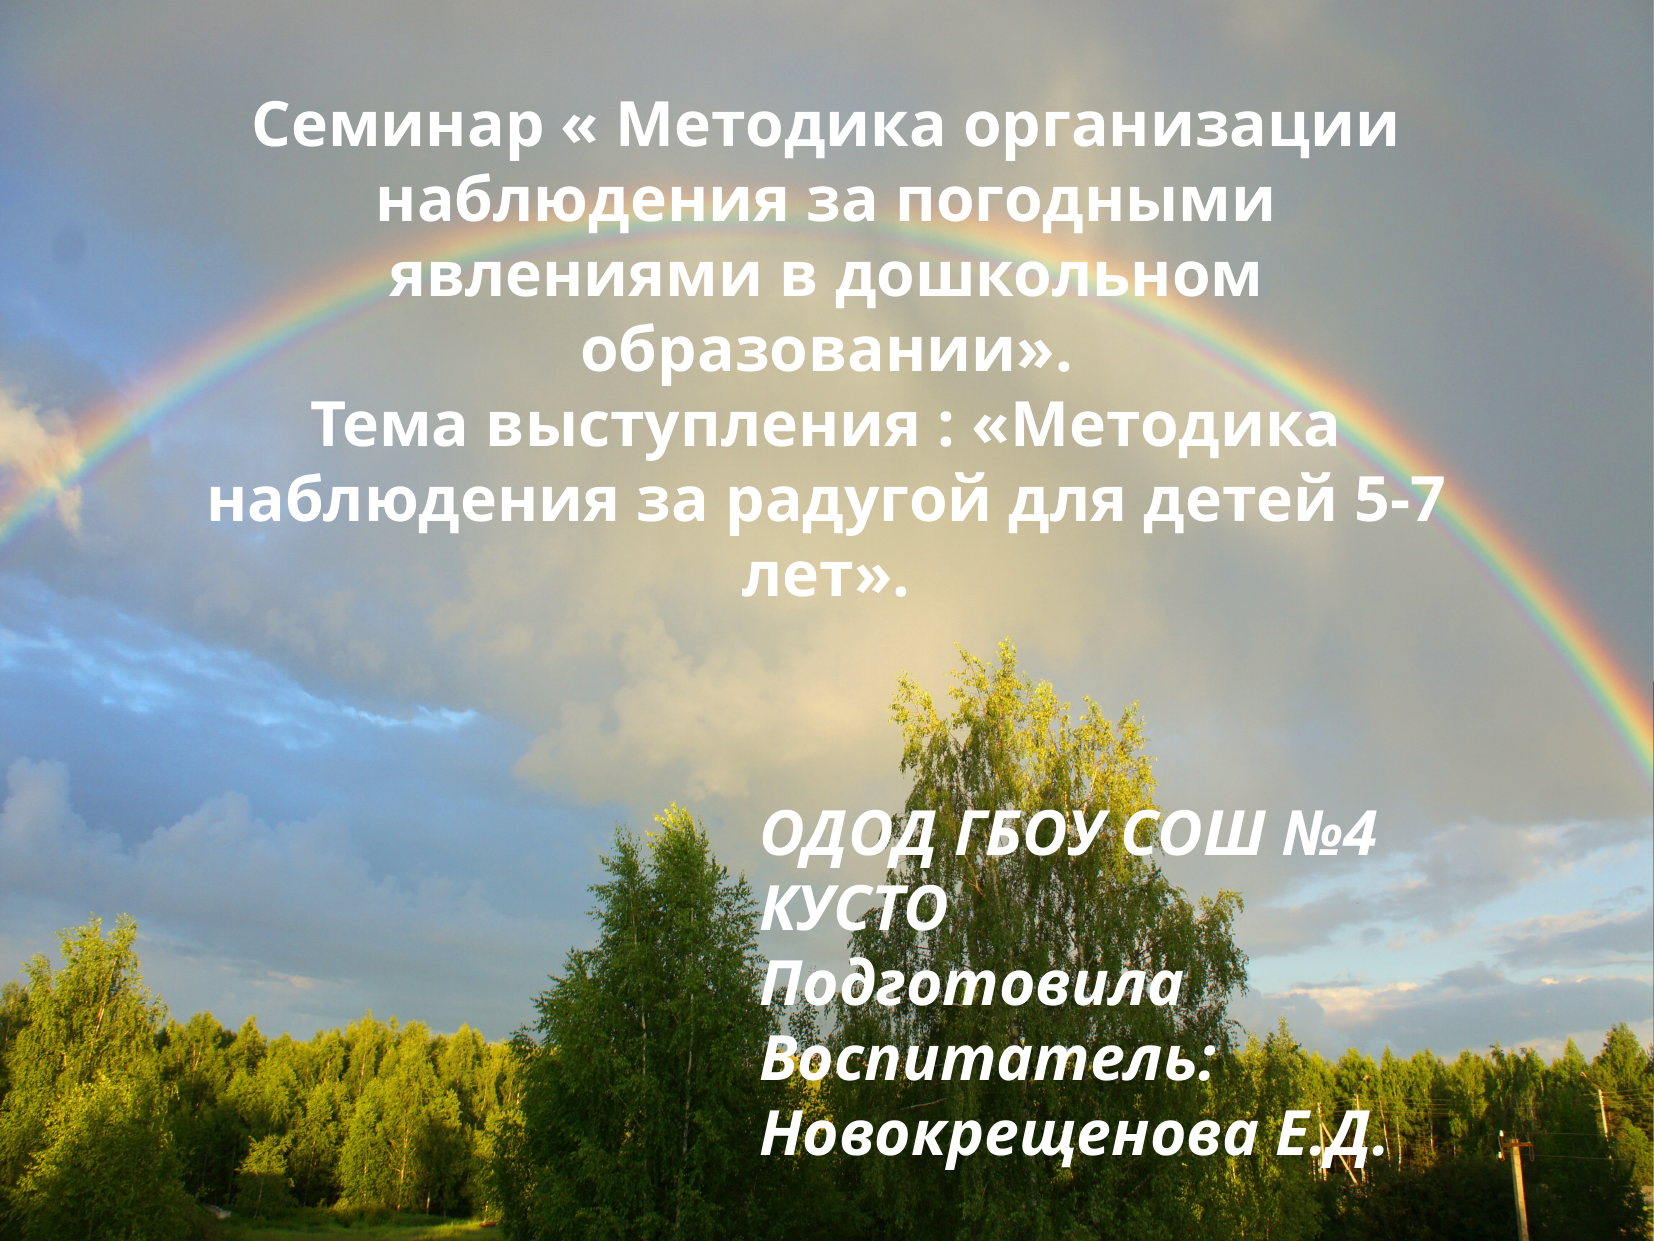

Семинар « Методика организации наблюдения за погодными явлениями в дошкольном образовании».
Тема выступления : «Методика наблюдения за радугой для детей 5-7 лет».
ОДОД ГБОУ СОШ №4 КУСТО
Подготовила
Воспитатель: Новокрещенова Е.Д.